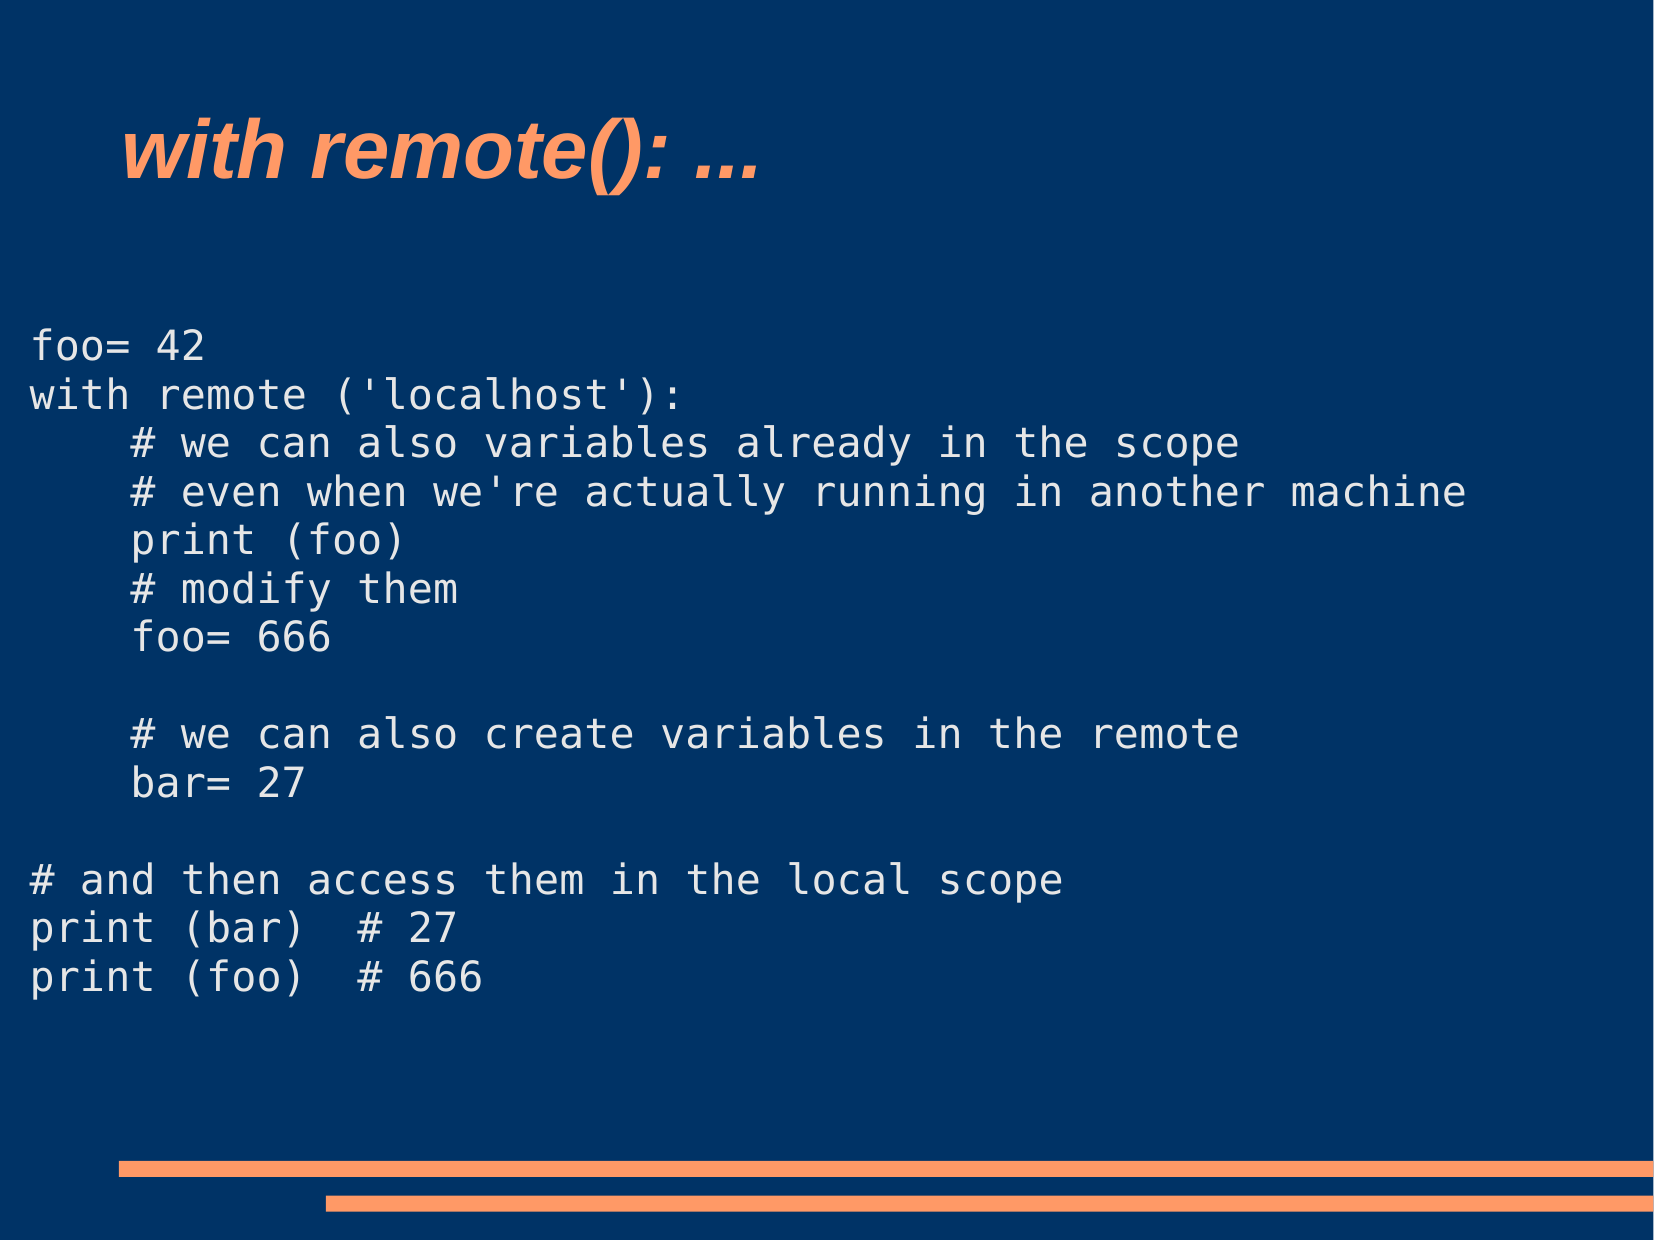

# with remote(): ...
foo= 42
with remote ('localhost'):
 # we can also variables already in the scope
 # even when we're actually running in another machine
 print (foo)
 # modify them
 foo= 666
 # we can also create variables in the remote
 bar= 27
# and then access them in the local scope
print (bar) # 27
print (foo) # 666